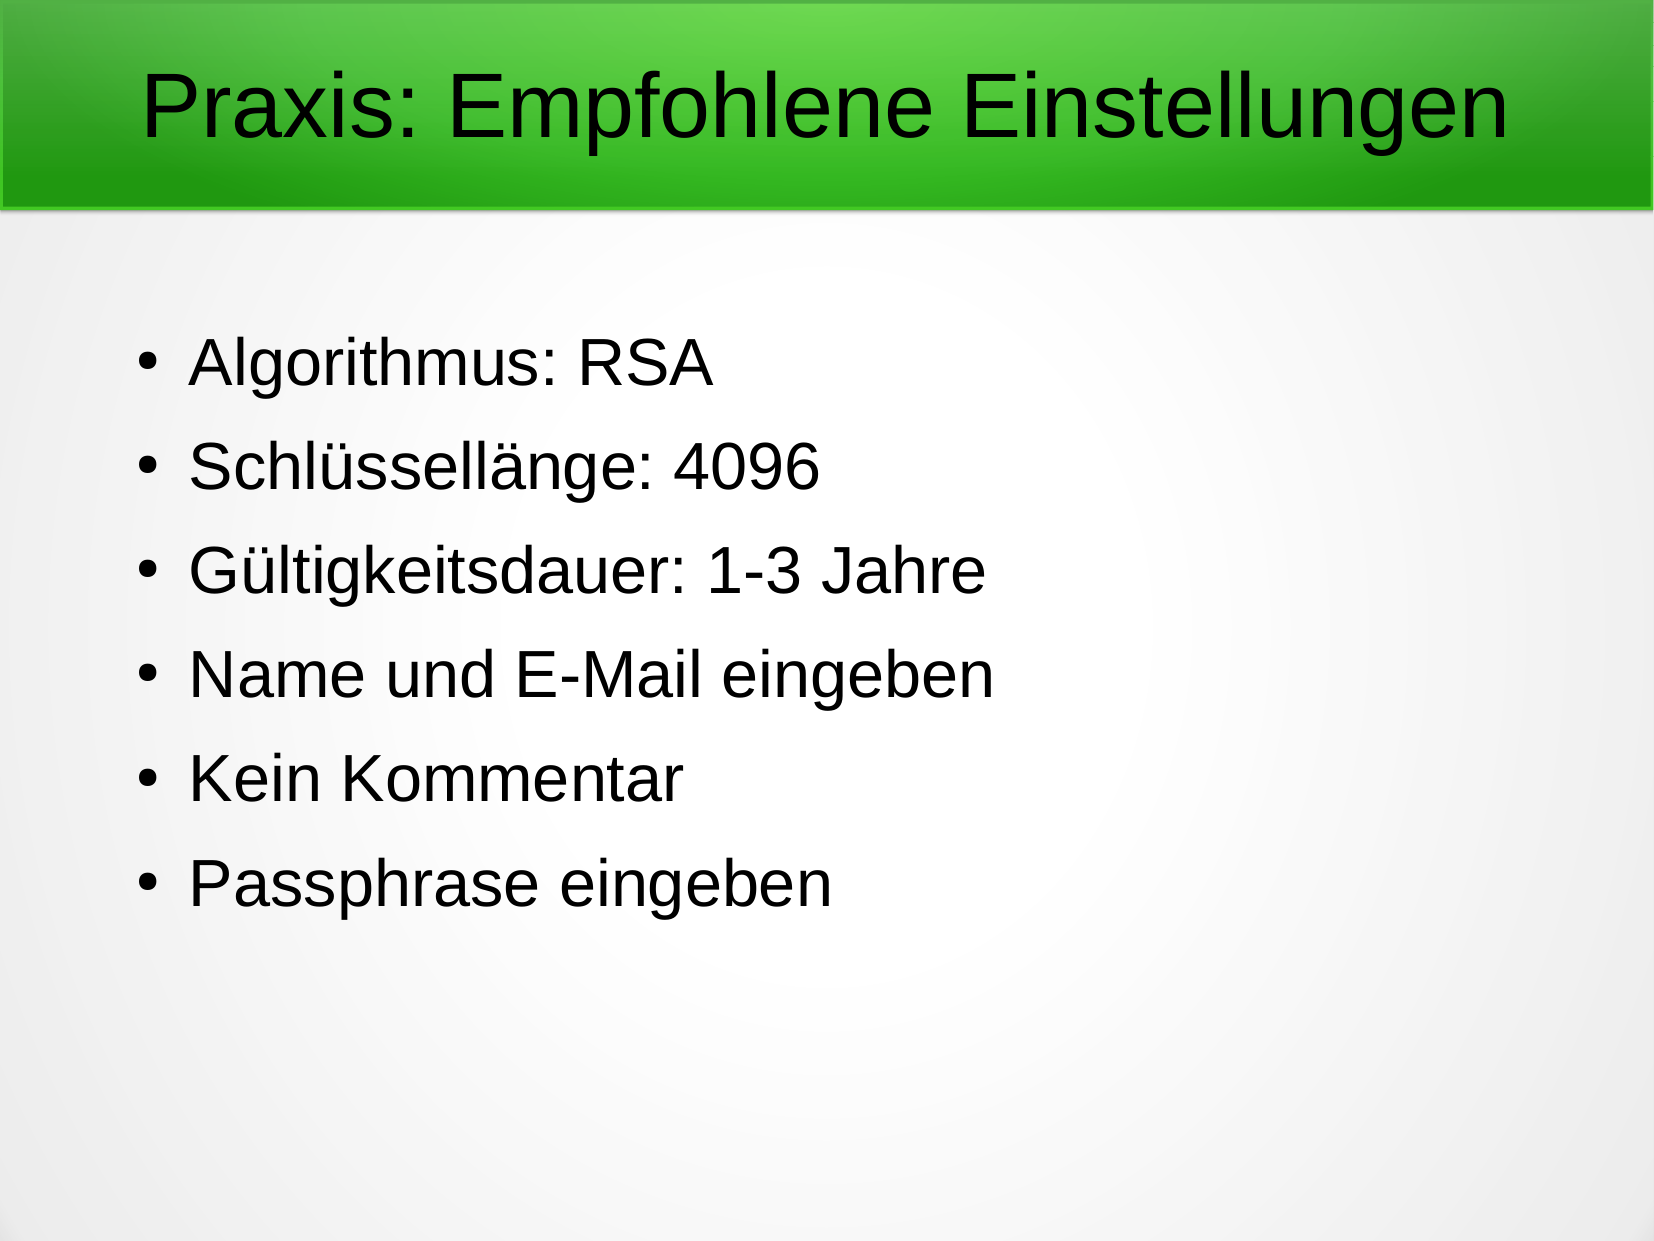

# Praxis: Empfohlene Einstellungen
Algorithmus: RSA
Schlüssellänge: 4096
Gültigkeitsdauer: 1-3 Jahre
Name und E-Mail eingeben
Kein Kommentar
Passphrase eingeben